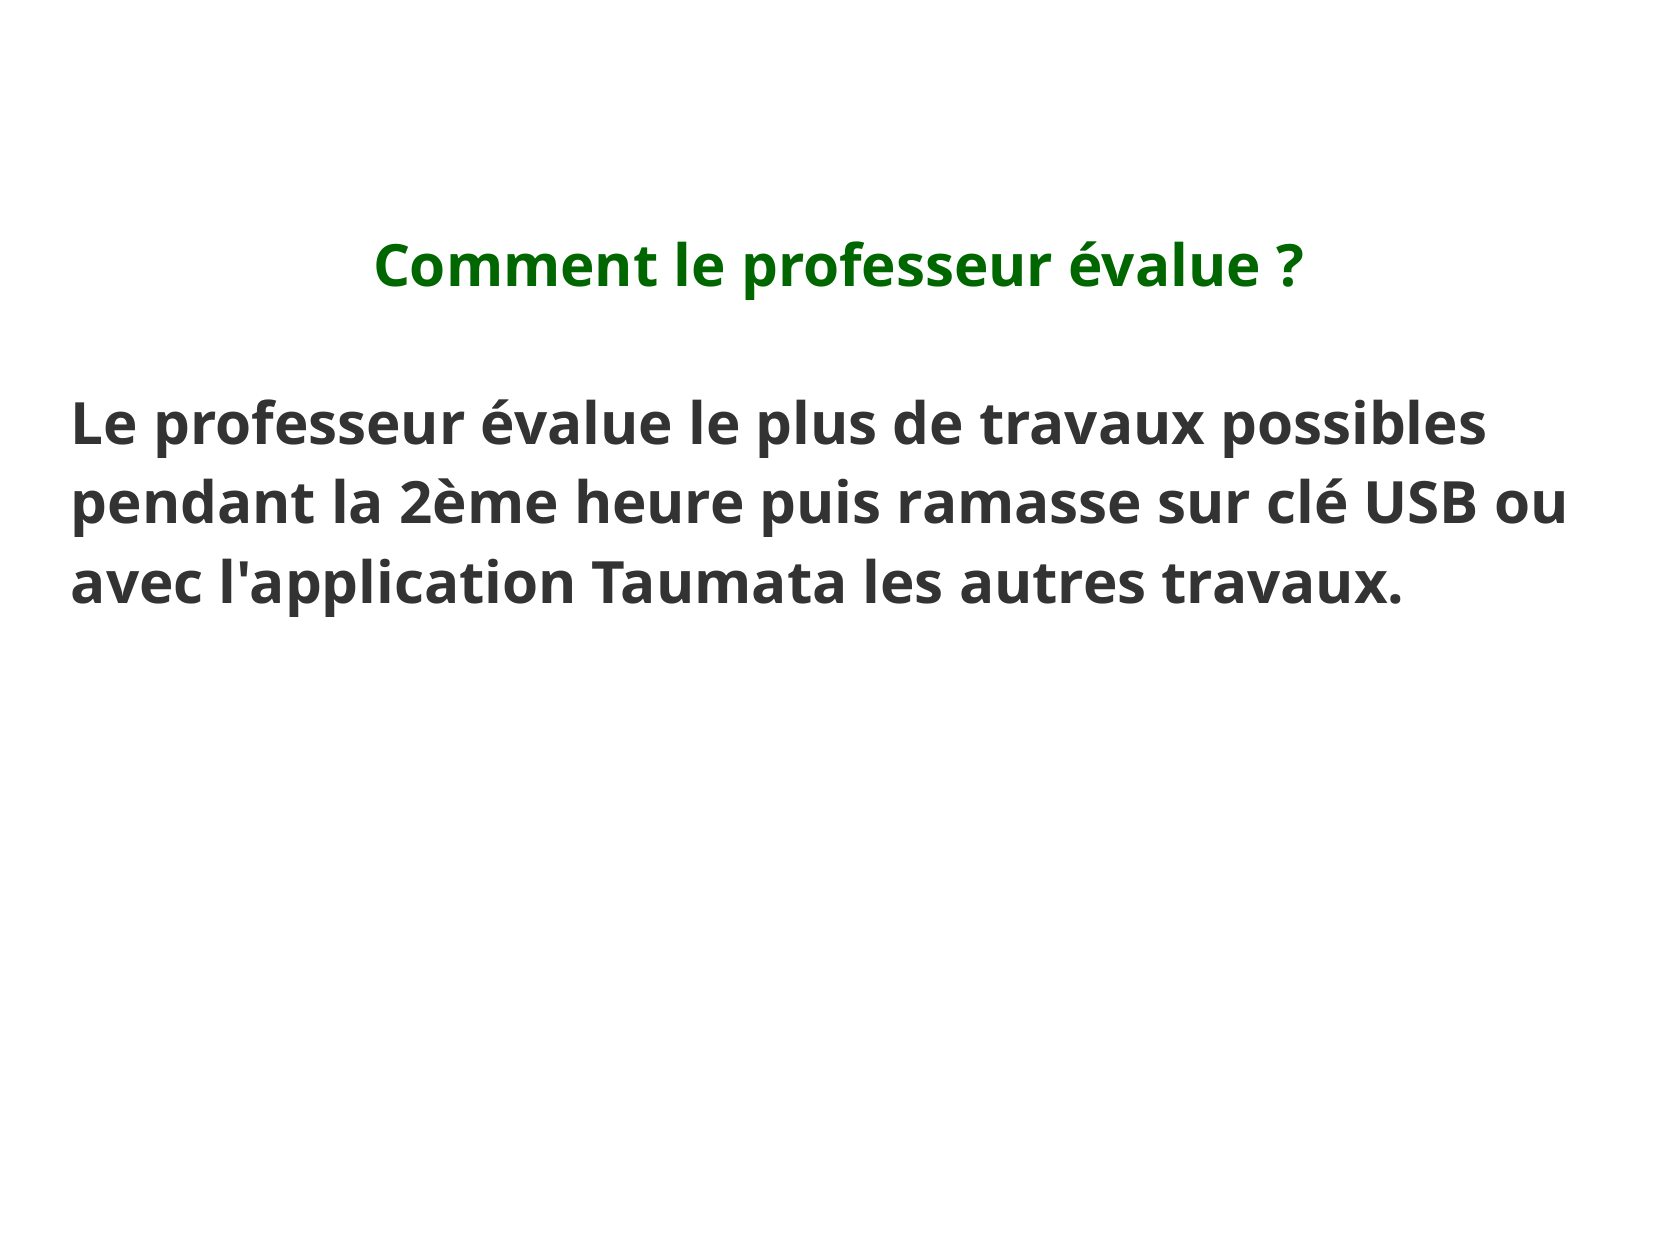

Comment le professeur évalue ?
Le professeur évalue le plus de travaux possibles pendant la 2ème heure puis ramasse sur clé USB ou avec l'application Taumata les autres travaux.